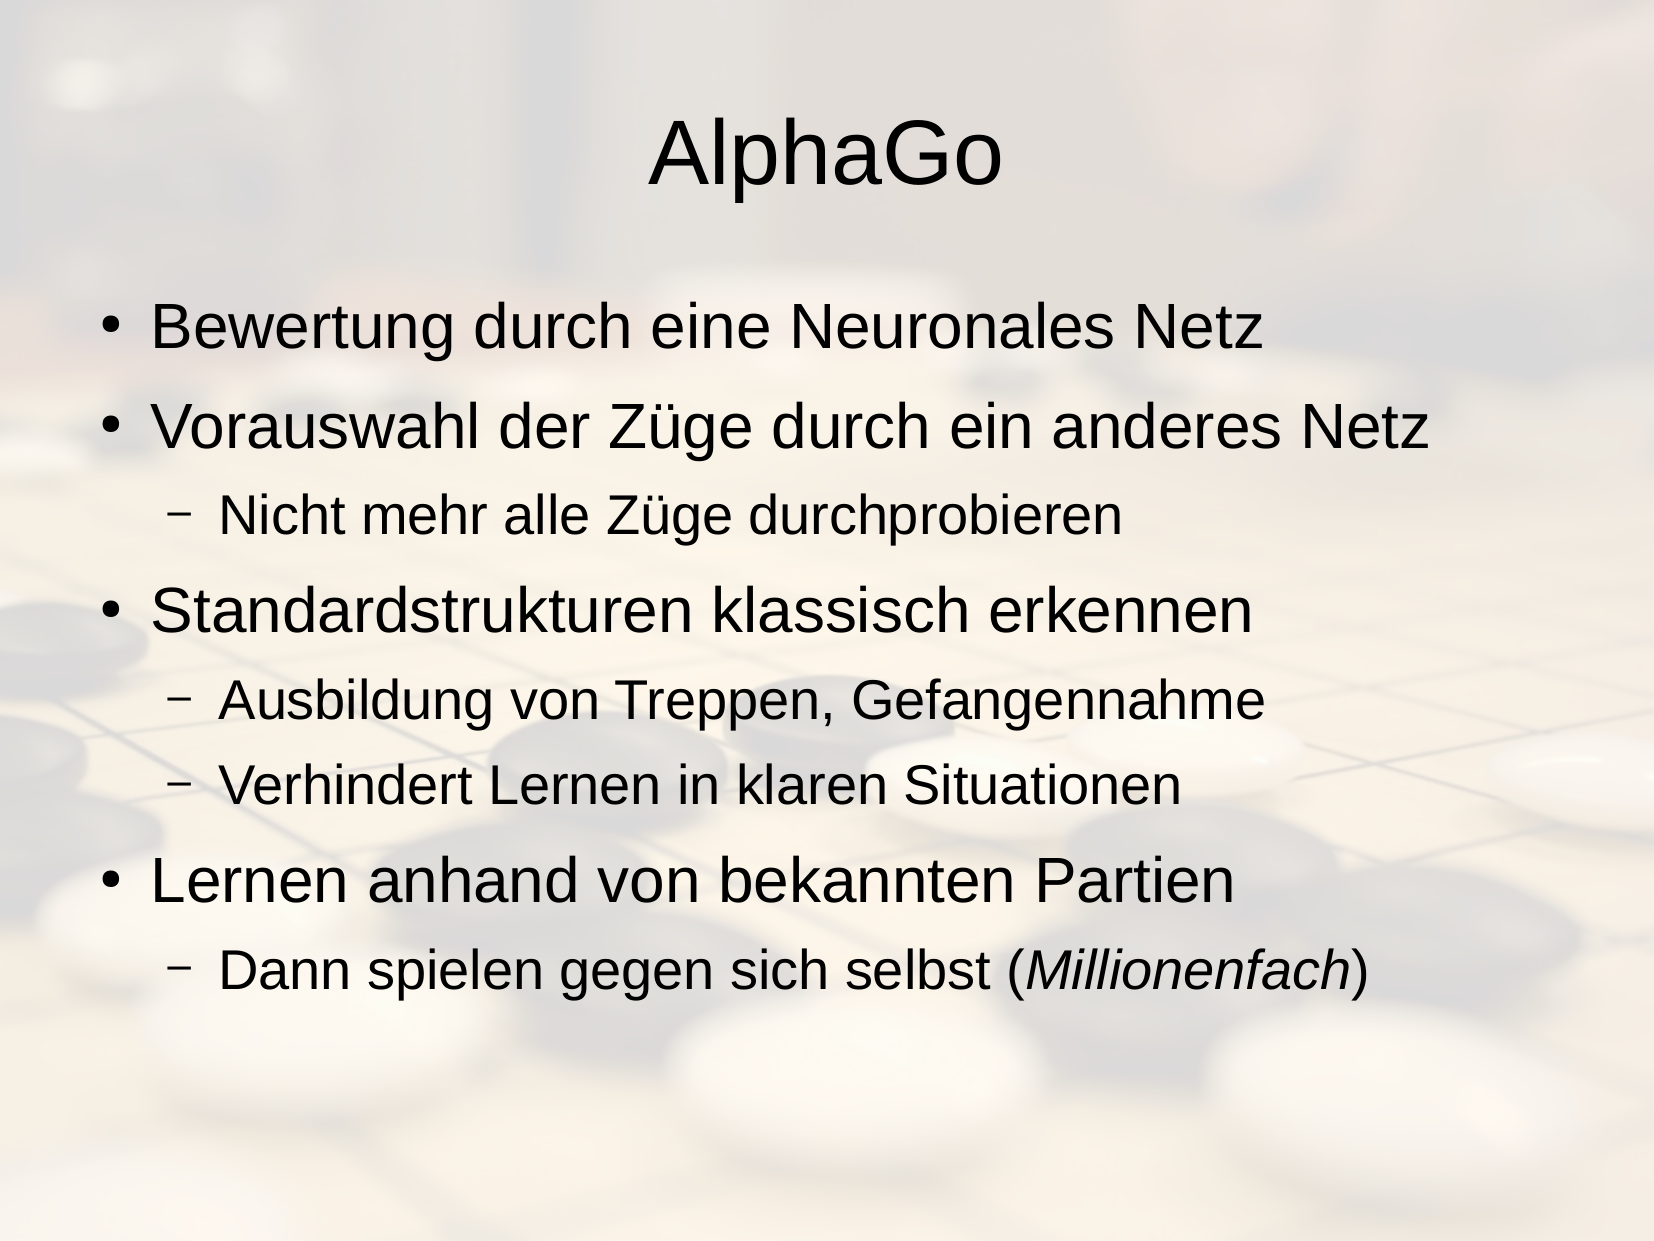

# AlphaGo
Bewertung durch eine Neuronales Netz
Vorauswahl der Züge durch ein anderes Netz
Nicht mehr alle Züge durchprobieren
Standardstrukturen klassisch erkennen
Ausbildung von Treppen, Gefangennahme
Verhindert Lernen in klaren Situationen
Lernen anhand von bekannten Partien
Dann spielen gegen sich selbst (Millionenfach)